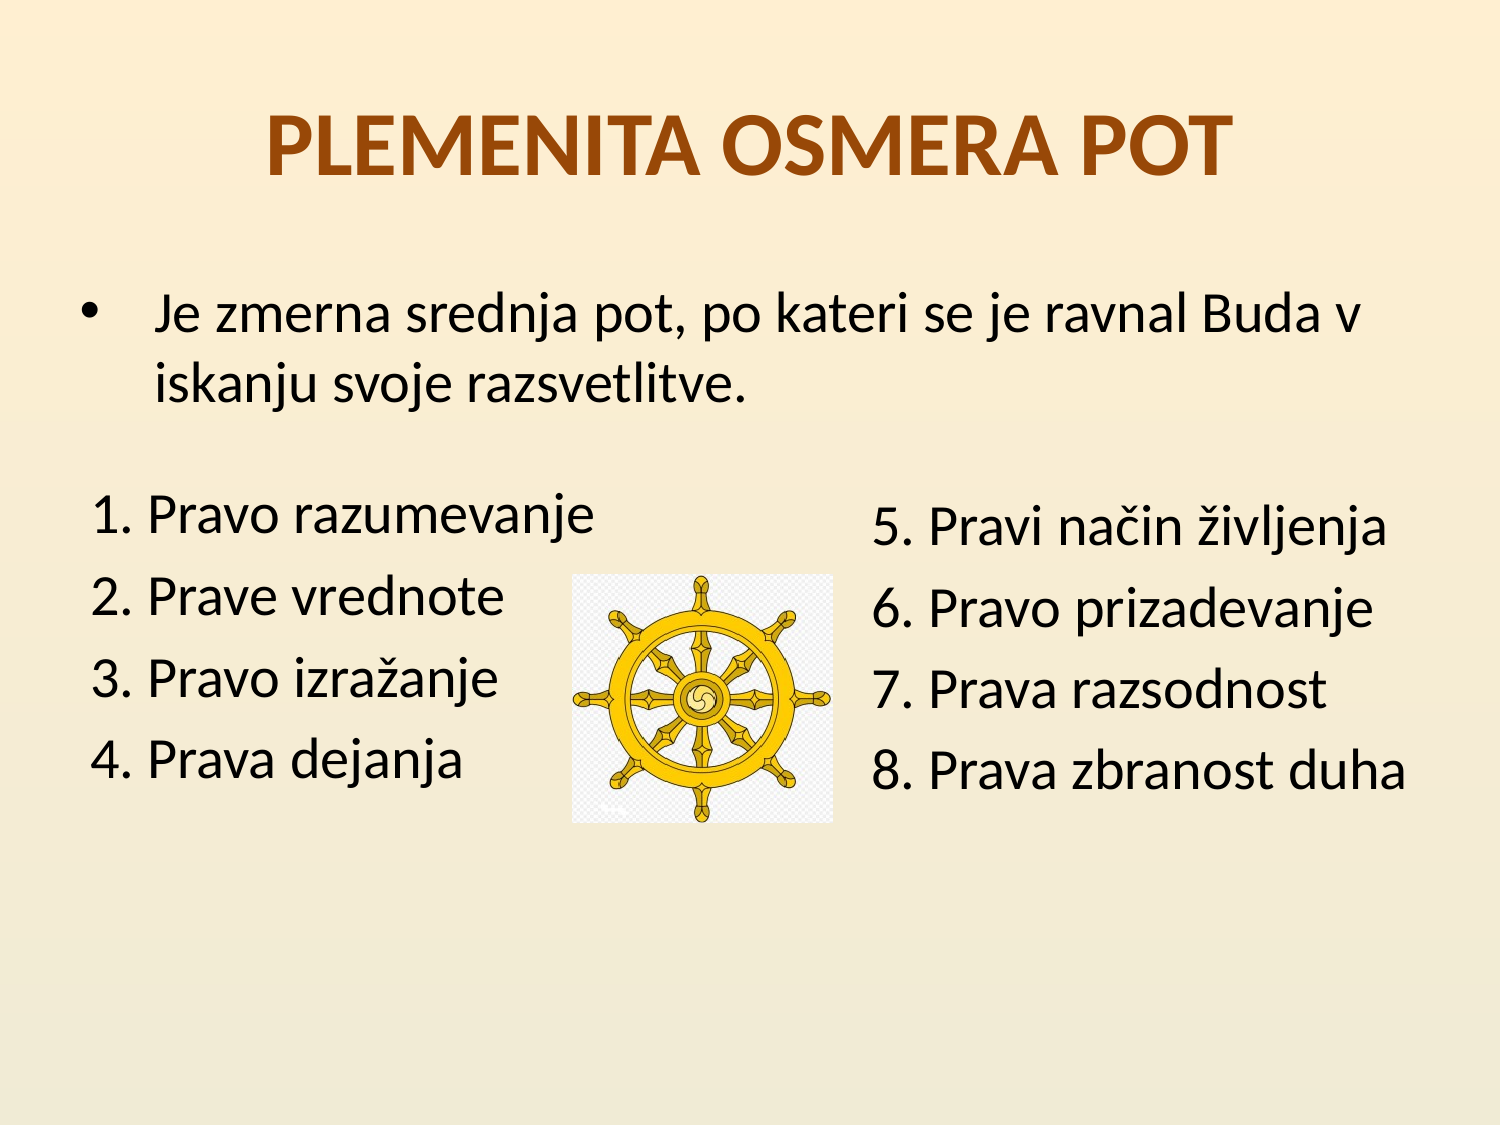

# PLEMENITA OSMERA POT
Je zmerna srednja pot, po kateri se je ravnal Buda v iskanju svoje razsvetlitve.
1. Pravo razumevanje
2. Prave vrednote
3. Pravo izražanje
4. Prava dejanja
5. Pravi način življenja
6. Pravo prizadevanje
7. Prava razsodnost
8. Prava zbranost duha